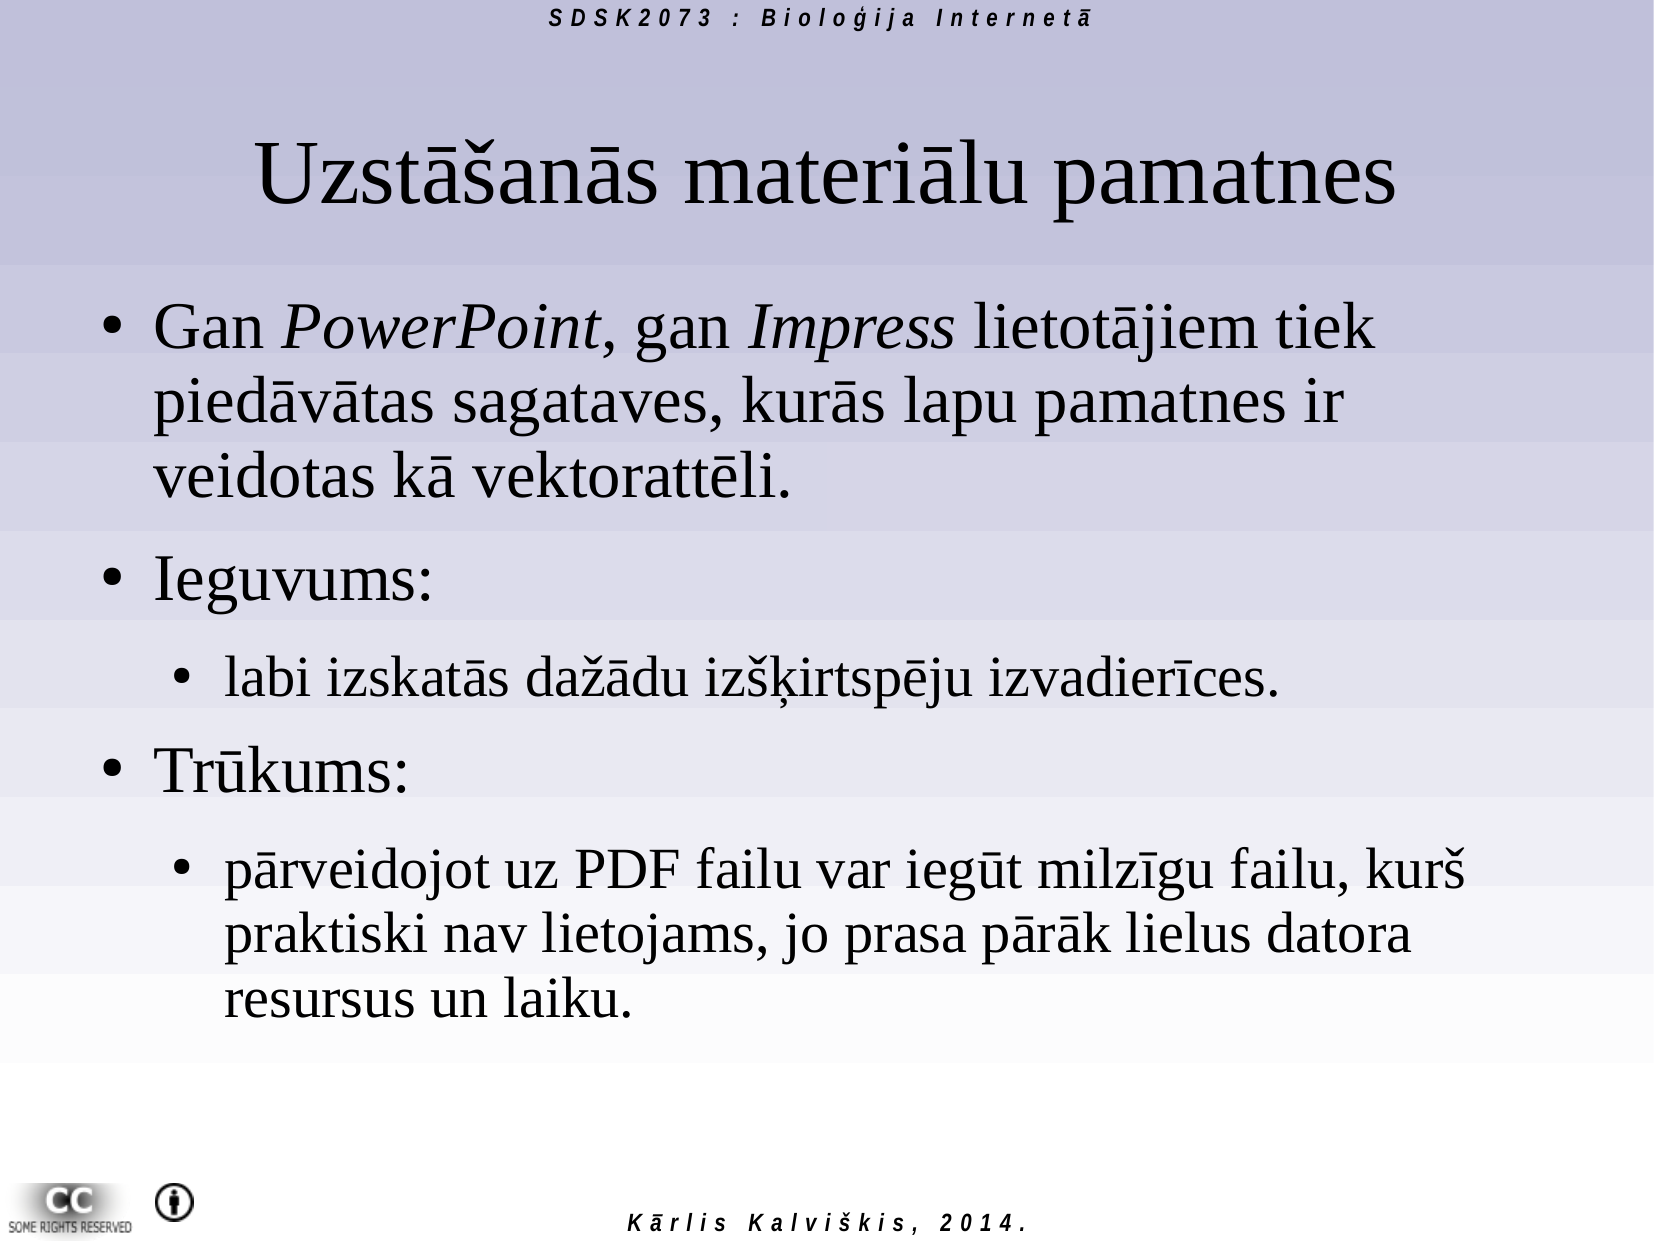

# Uzstāšanās materiālu pamatnes
Gan PowerPoint, gan Impress lietotājiem tiek piedāvātas sagataves, kurās lapu pamatnes ir veidotas kā vektorattēli.
Ieguvums:
labi izskatās dažādu izšķirtspēju izvadierīces.
Trūkums:
pārveidojot uz PDF failu var iegūt milzīgu failu, kurš praktiski nav lietojams, jo prasa pārāk lielus datora resursus un laiku.